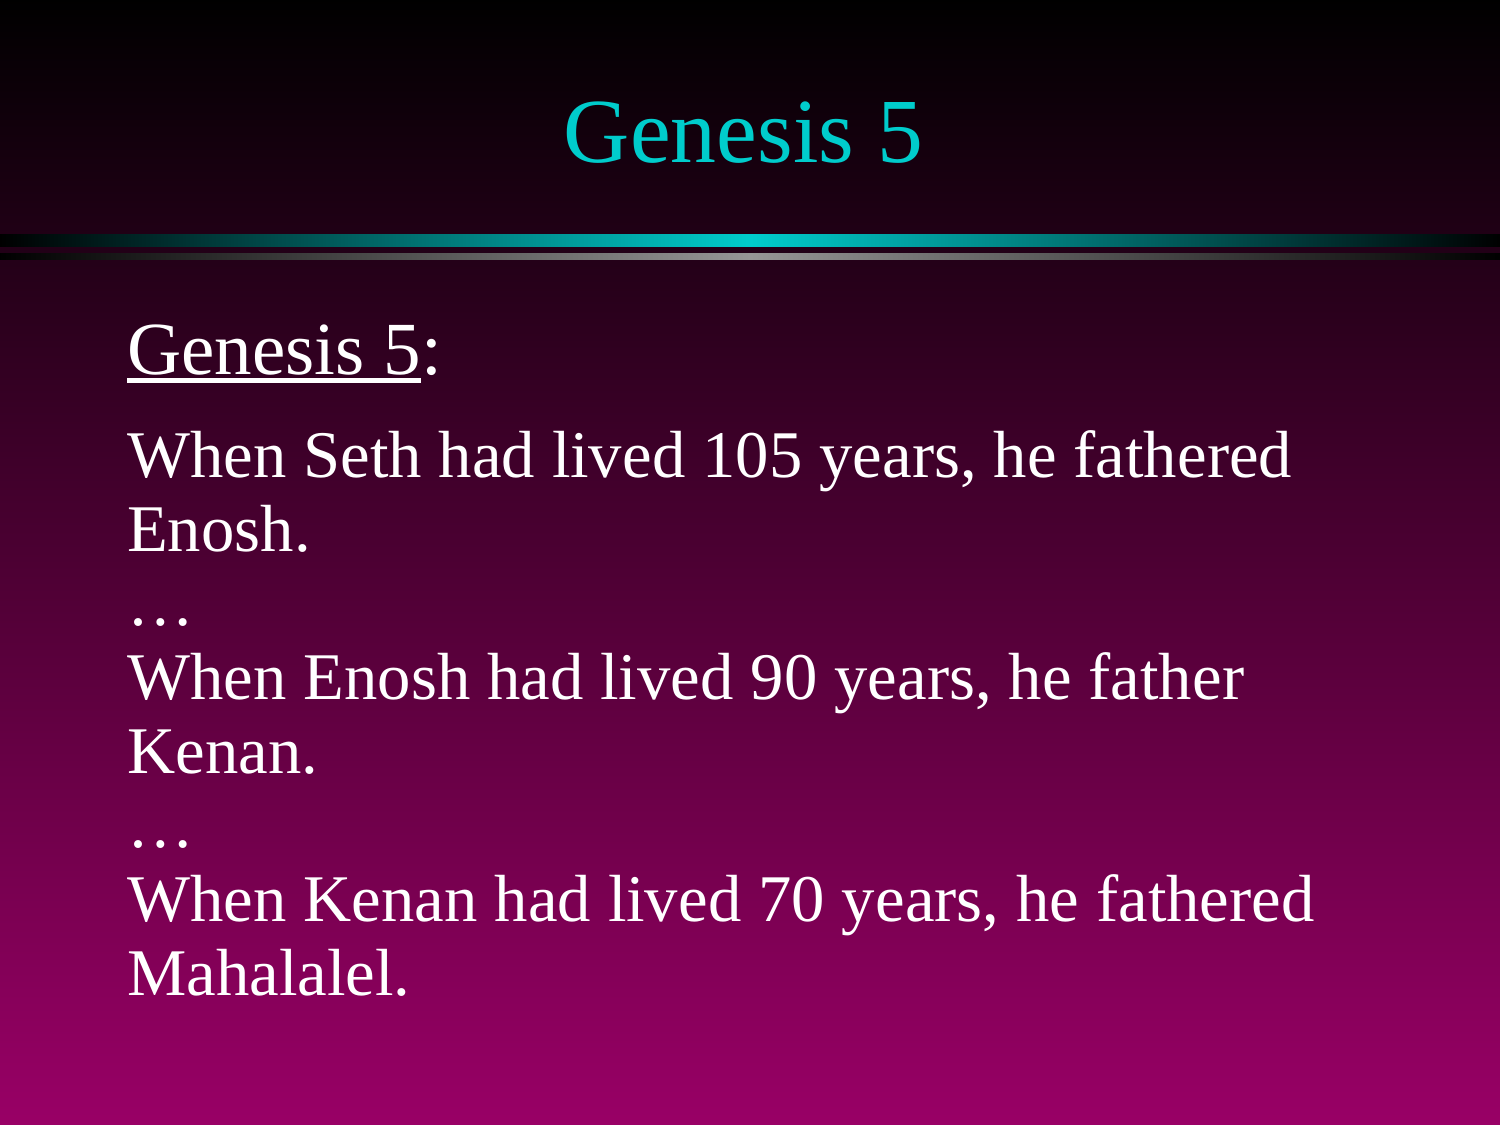

# Genesis 5
Genesis 5:
When Seth had lived 105 years, he fathered Enosh.
…
When Enosh had lived 90 years, he father Kenan.
…
When Kenan had lived 70 years, he fathered Mahalalel.